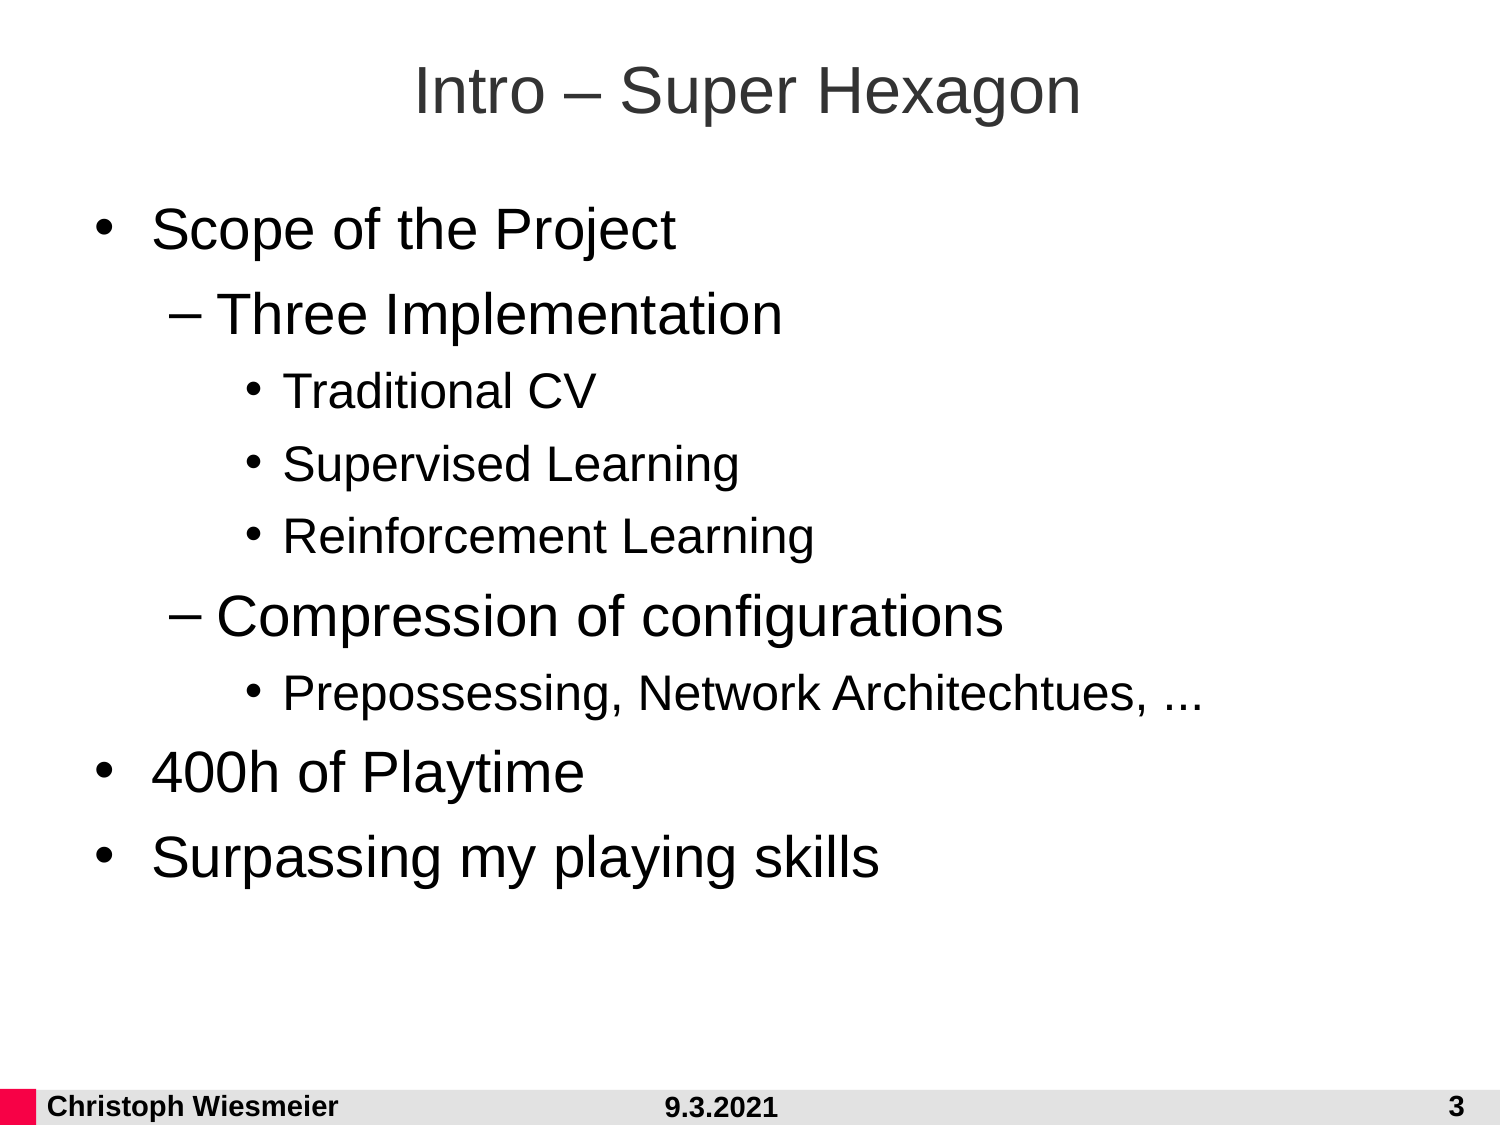

# Intro – Super Hexagon
Scope of the Project
Three Implementation
Traditional CV
Supervised Learning
Reinforcement Learning
Compression of configurations
Prepossessing, Network Architechtues, ...
400h of Playtime
Surpassing my playing skills